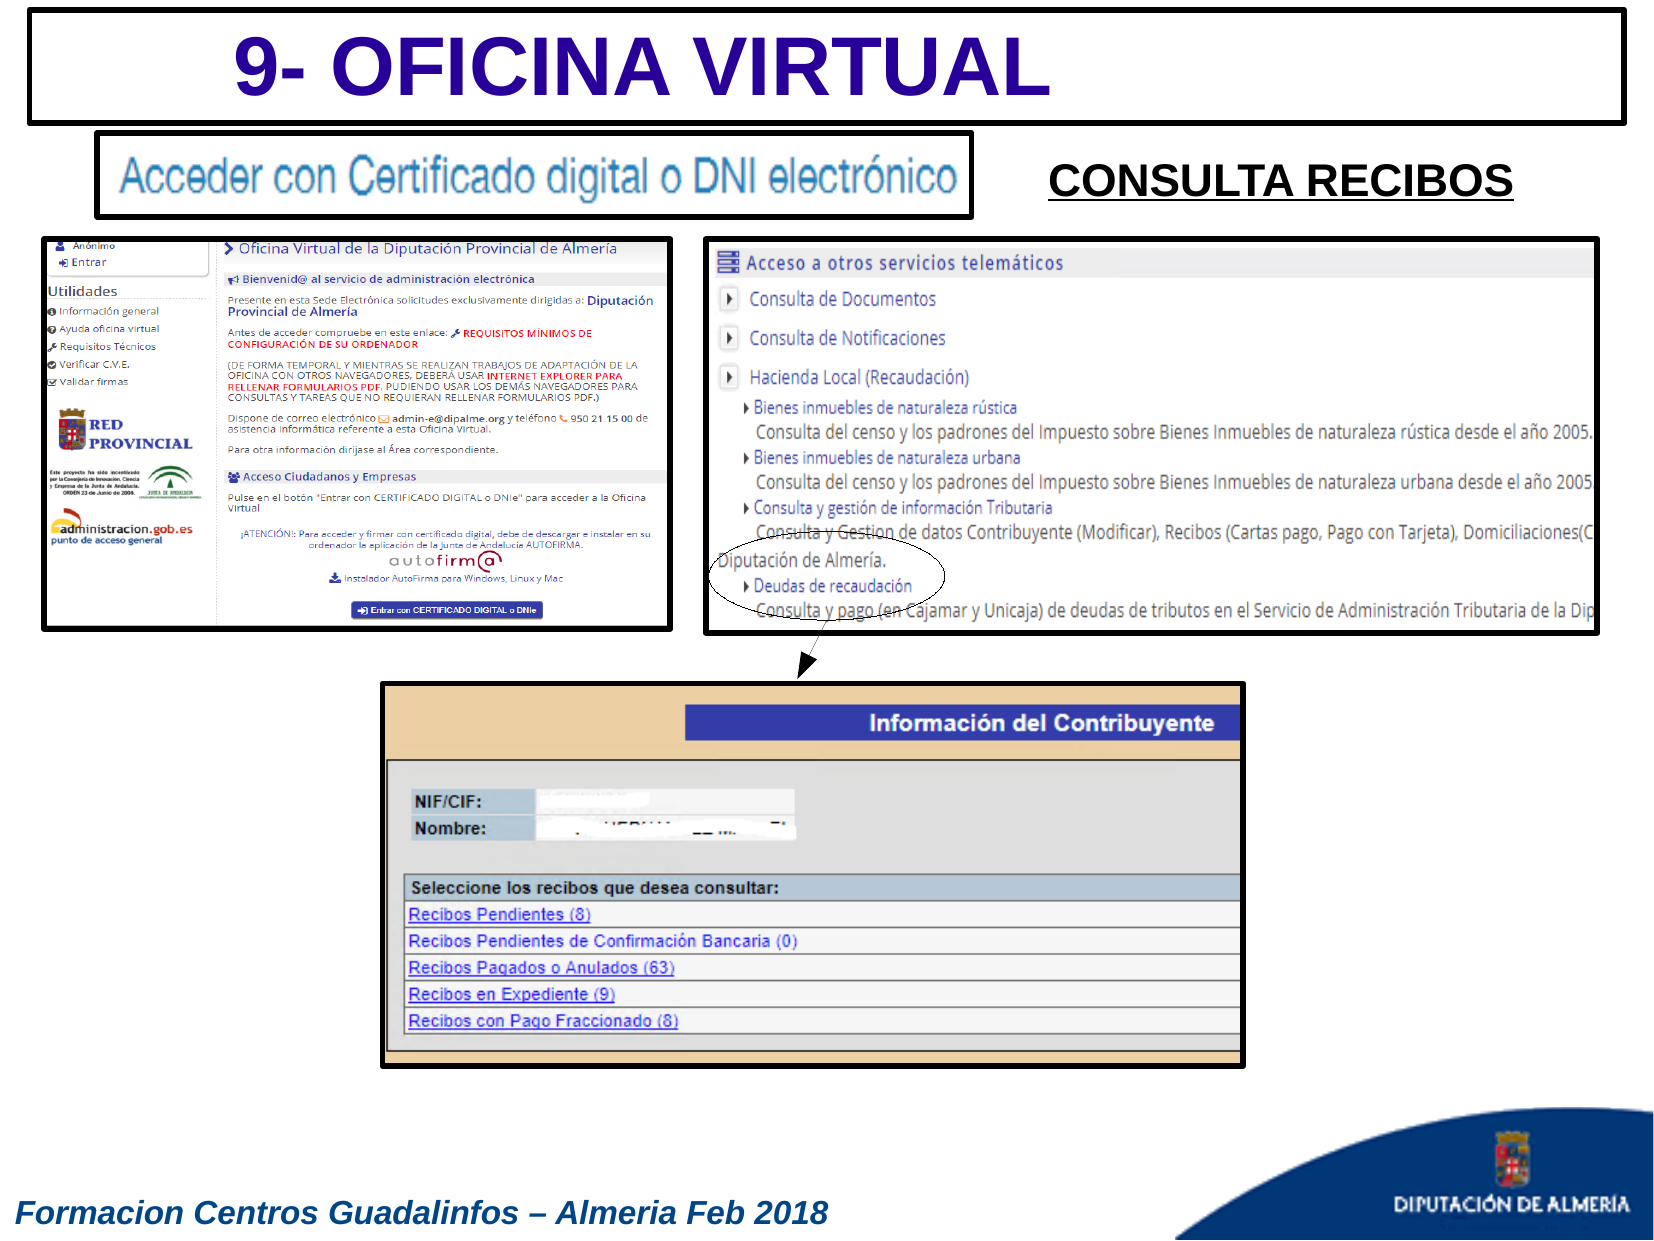

9- OFICINA VIRTUAL
CONSULTA RECIBOS
Formacion Centros Guadalinfos – Almeria Feb 2018